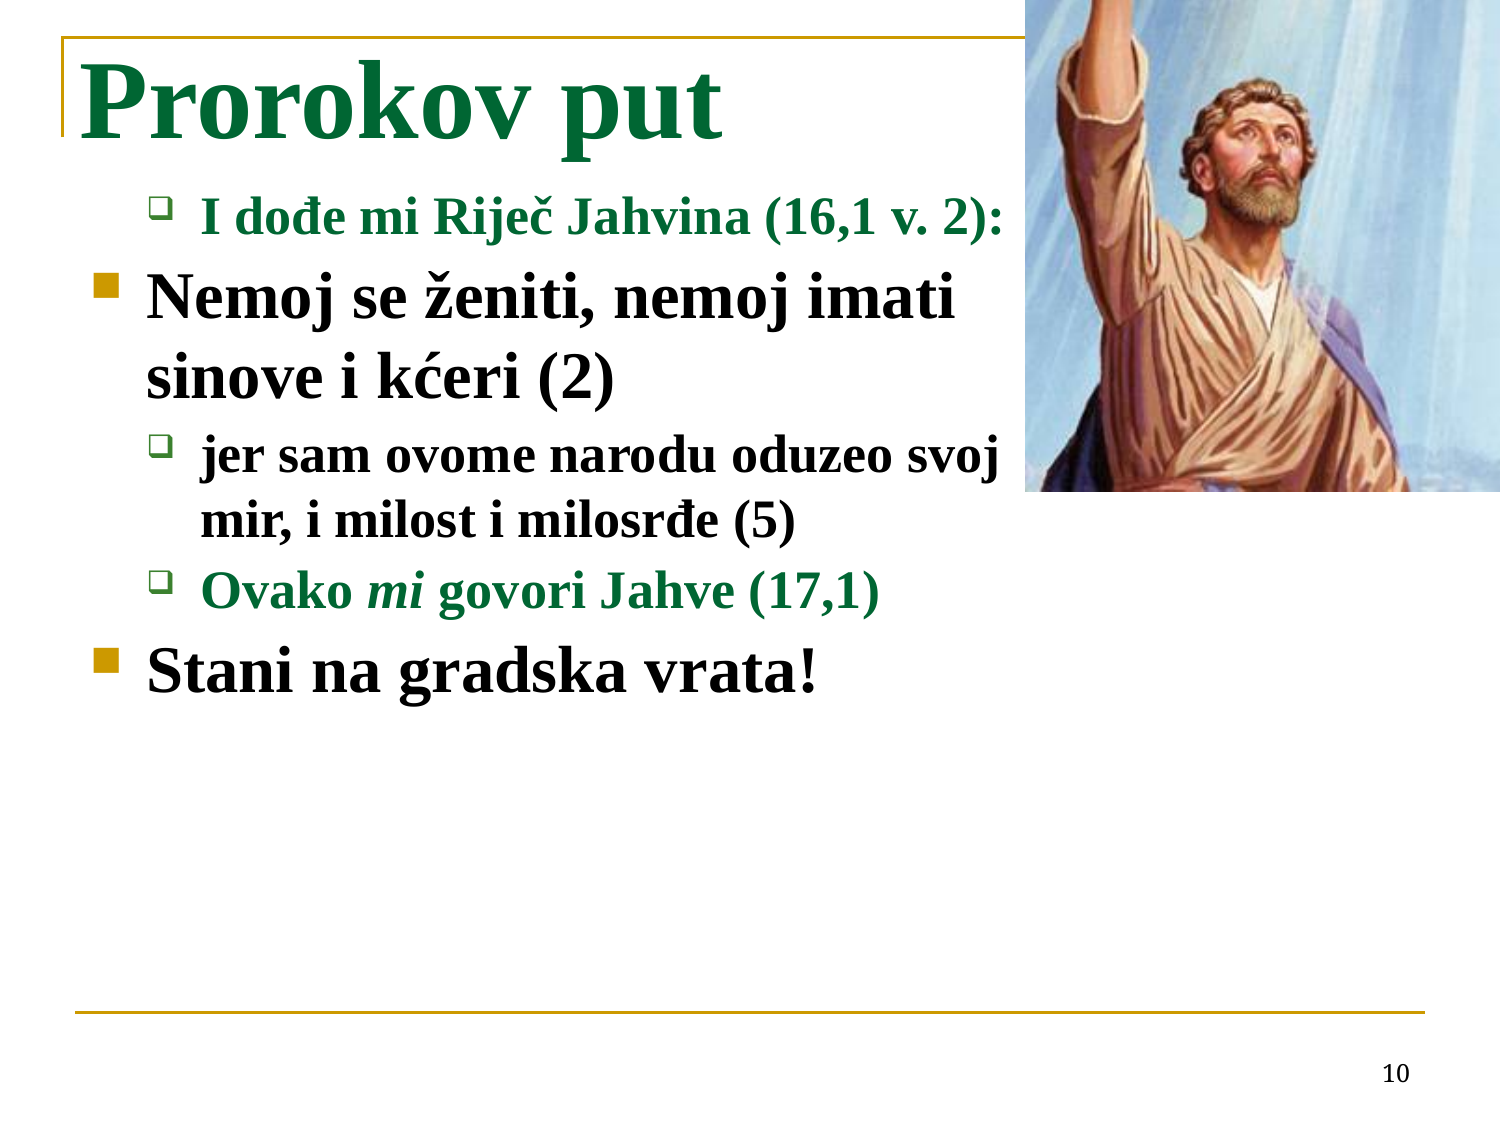

# Prorokov put
I dođe mi Riječ Jahvina (16,1 v. 2):
Nemoj se ženiti, nemoj imati
sinove i kćeri (2)
jer sam ovome narodu oduzeo svoj
mir, i milost i milosrđe (5)
Ovako mi govori Jahve (17,1)
Stani na gradska vrata!